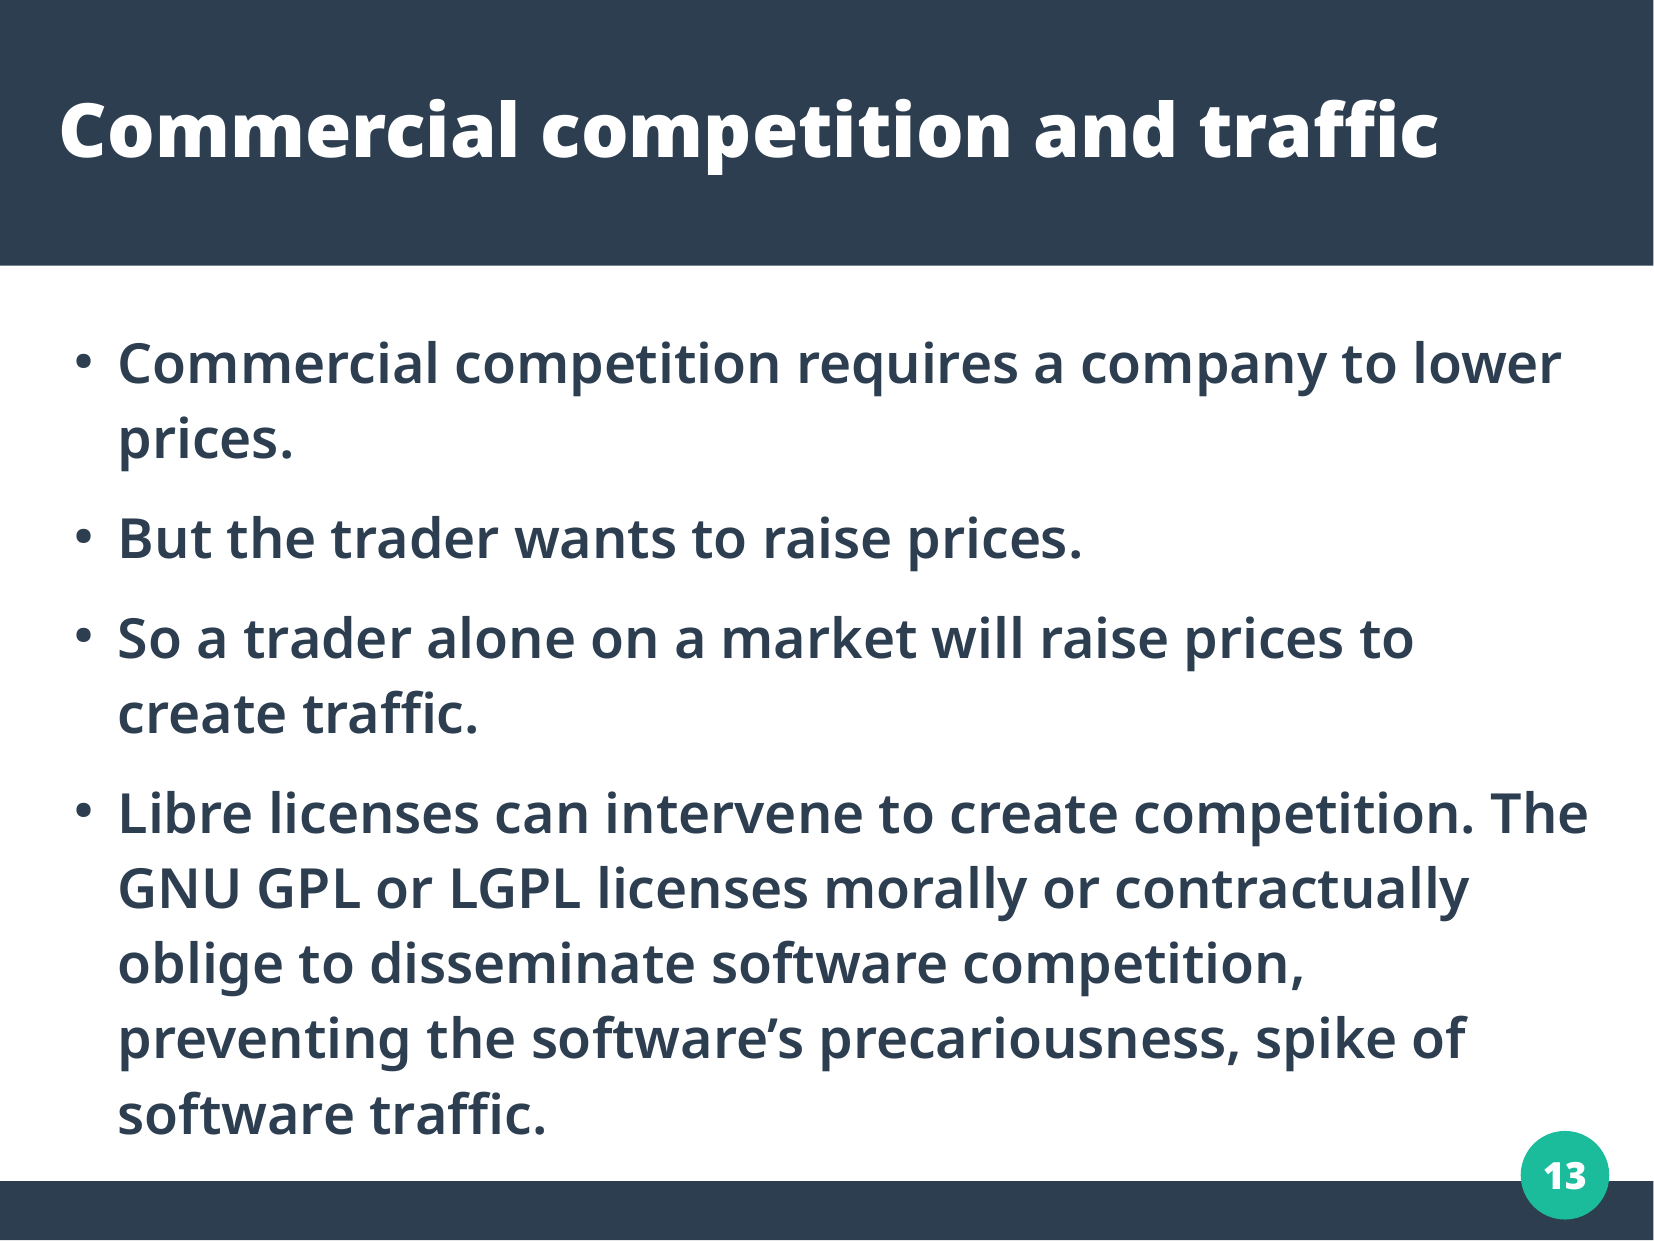

# Commercial competition and traffic
Commercial competition requires a company to lower prices.
But the trader wants to raise prices.
So a trader alone on a market will raise prices to create traffic.
Libre licenses can intervene to create competition. The GNU GPL or LGPL licenses morally or contractually oblige to disseminate software competition, preventing the software’s precariousness, spike of software traffic.
13